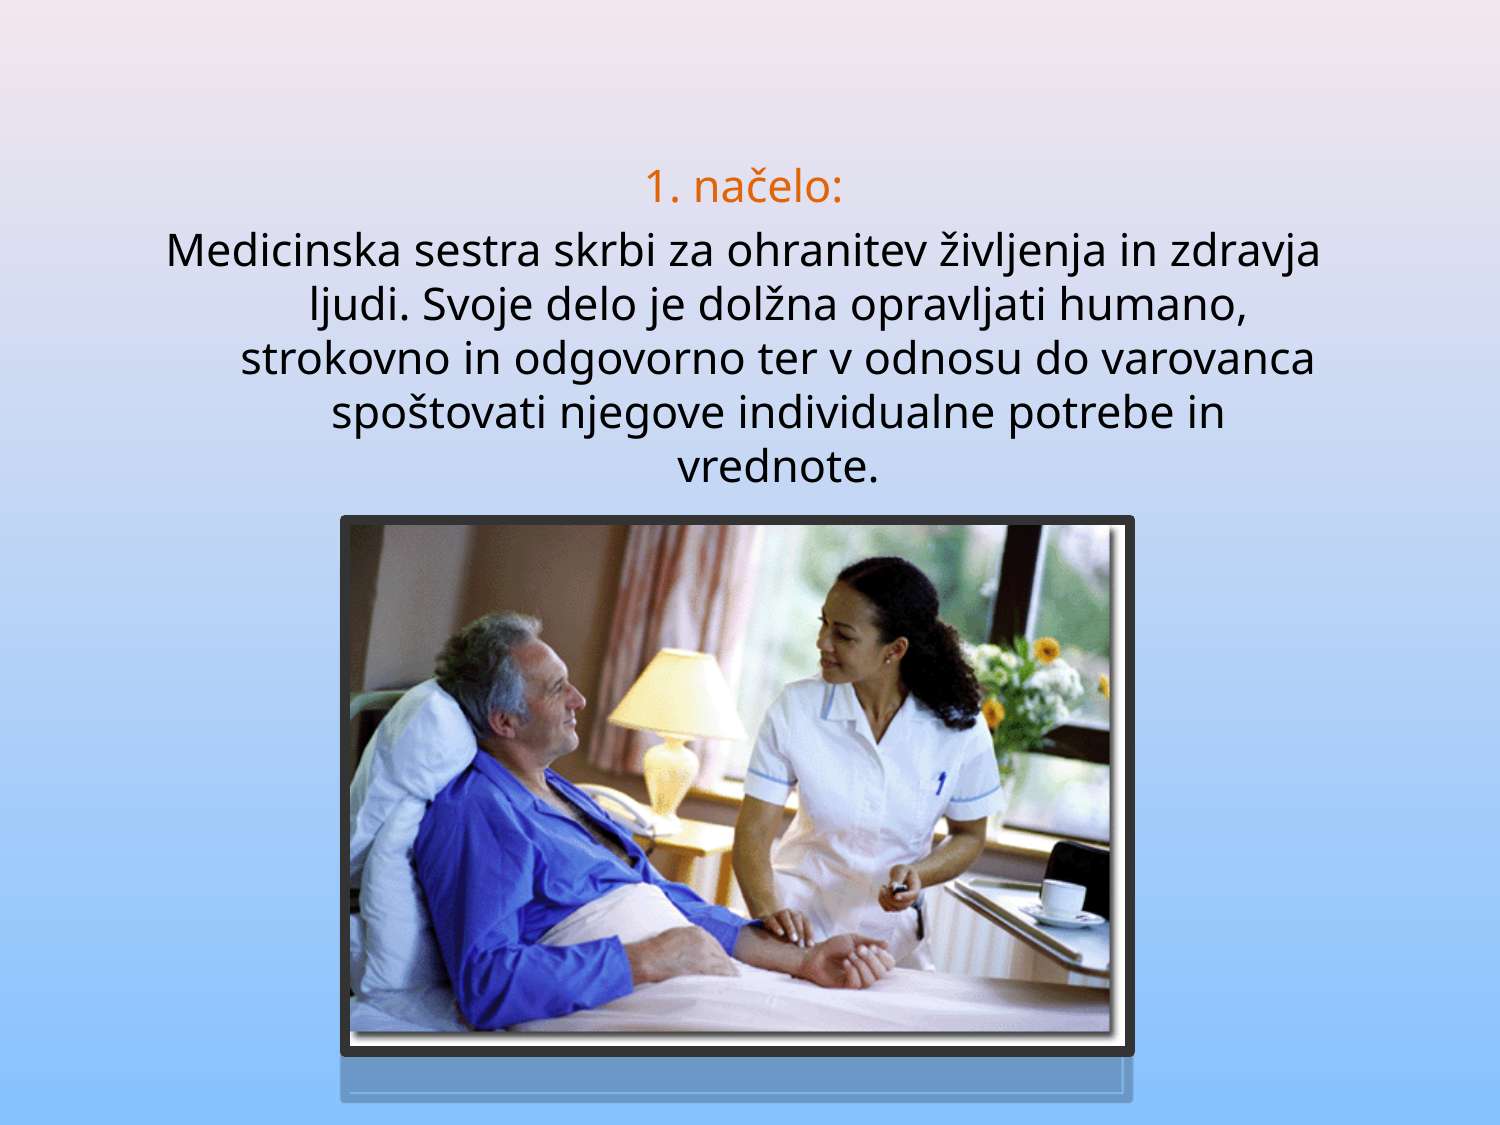

# 1. načelo:
Medicinska sestra skrbi za ohranitev življenja in zdravja ljudi. Svoje delo je dolžna opravljati humano, strokovno in odgovorno ter v odnosu do varovanca spoštovati njegove individualne potrebe in vrednote.